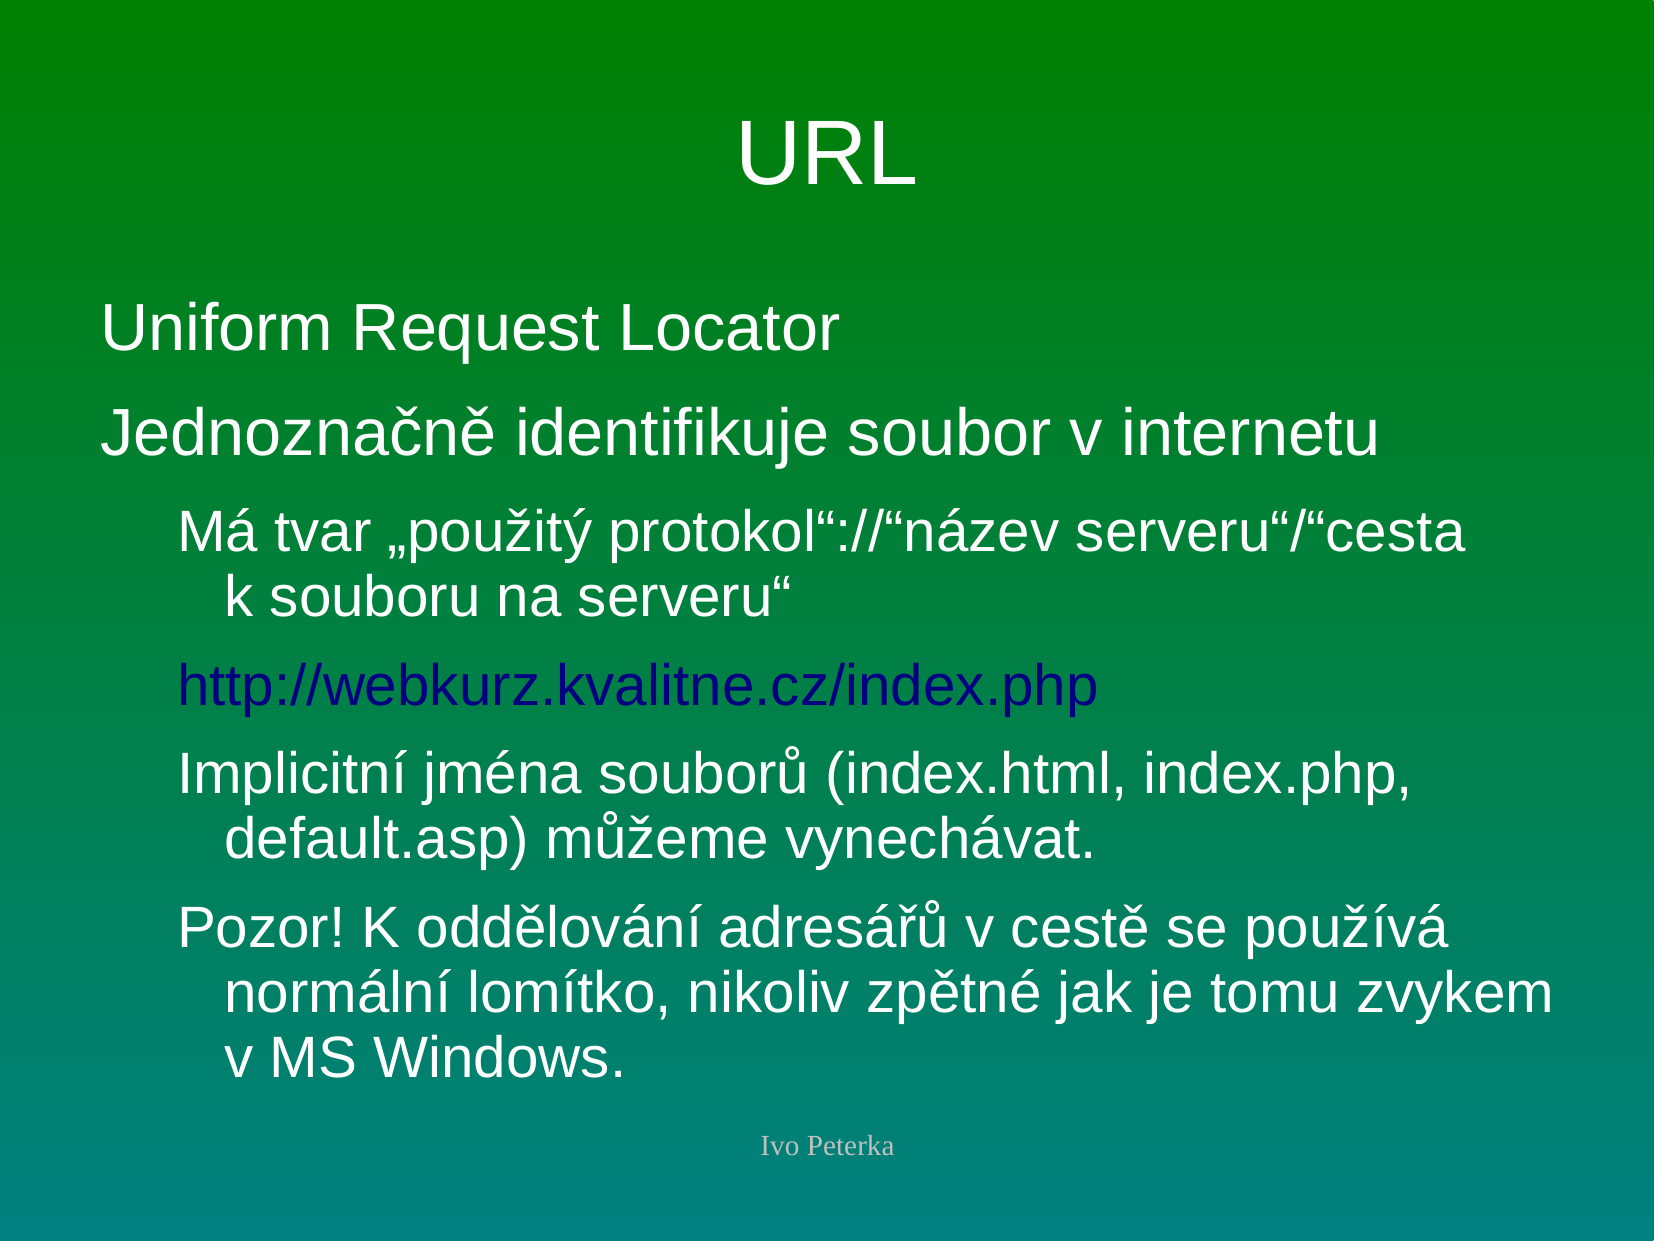

# URL
Uniform Request Locator
Jednoznačně identifikuje soubor v internetu
Má tvar „použitý protokol“://“název serveru“/“cesta k souboru na serveru“
http://webkurz.kvalitne.cz/index.php
Implicitní jména souborů (index.html, index.php, default.asp) můžeme vynechávat.
Pozor! K oddělování adresářů v cestě se používá normální lomítko, nikoliv zpětné jak je tomu zvykem v MS Windows.